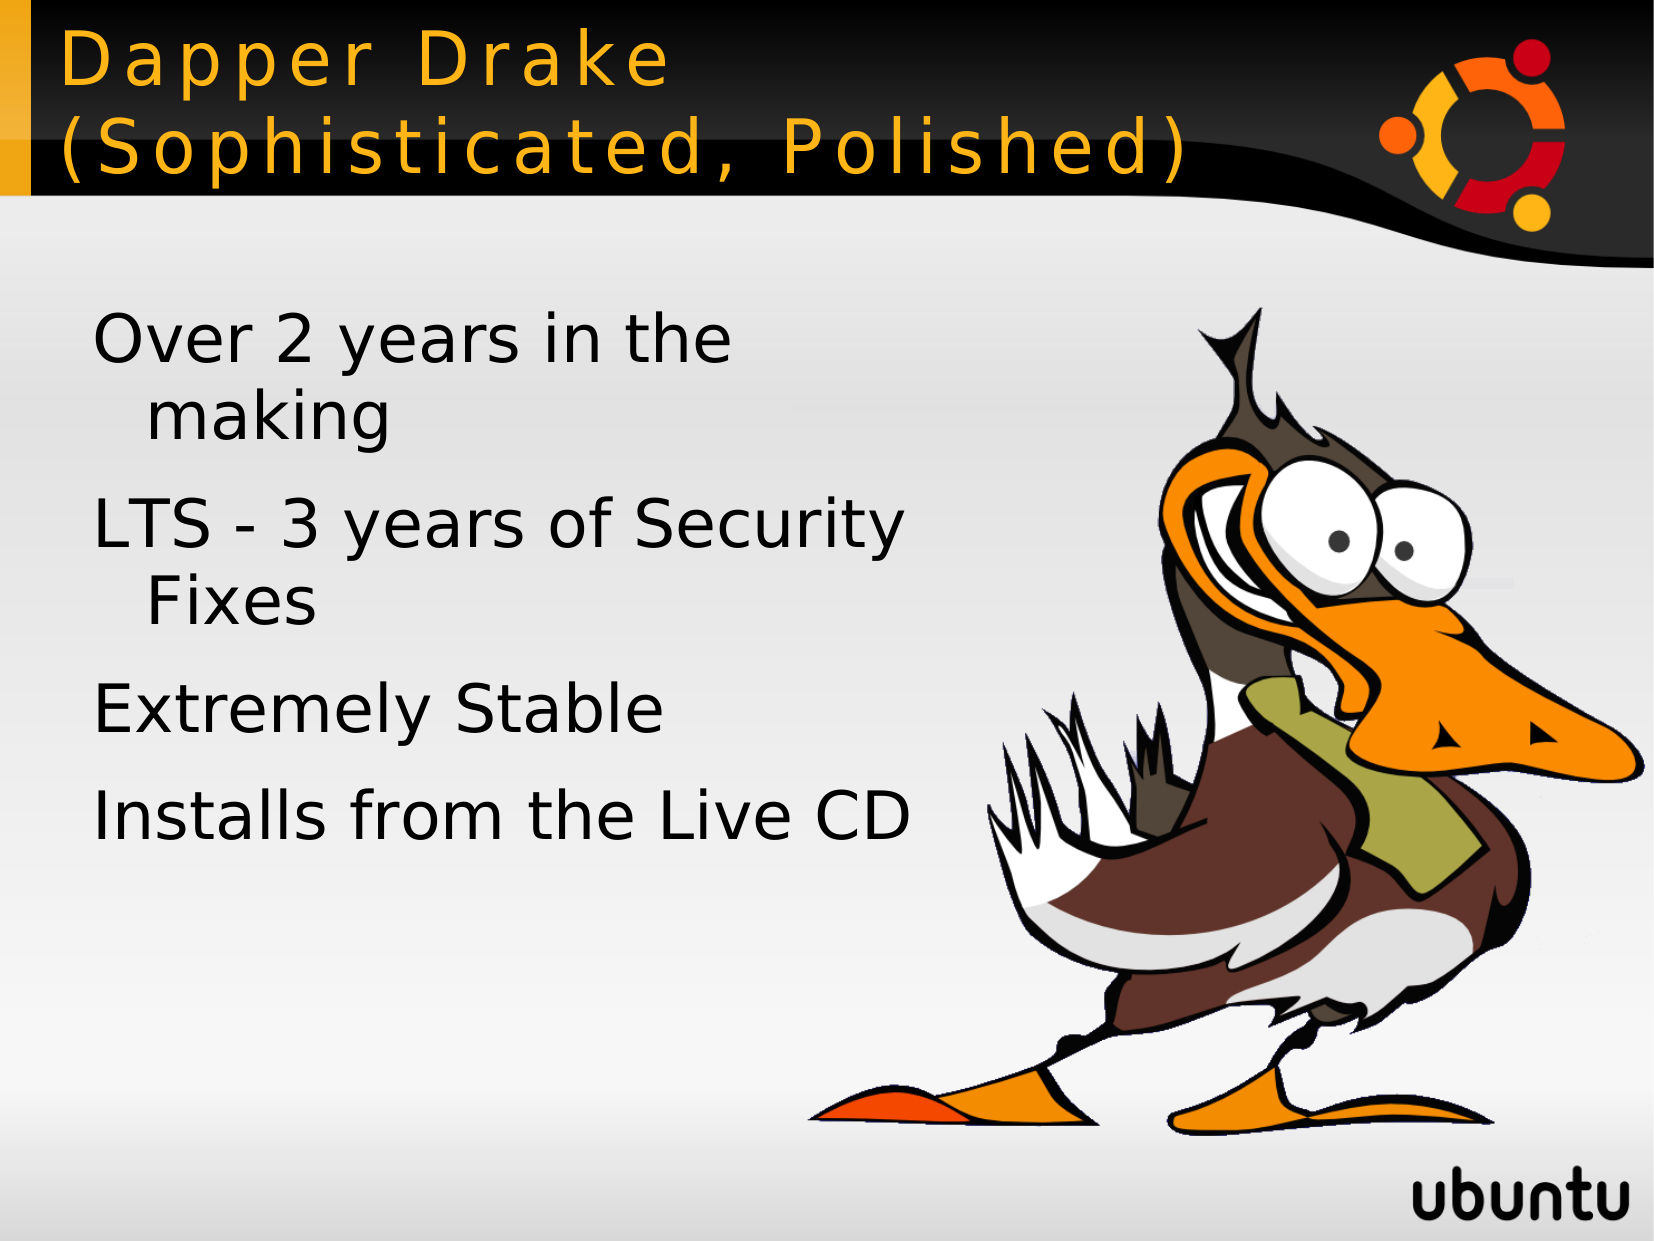

# Dapper Drake (Sophisticated, Polished)
Over 2 years in the making
LTS - 3 years of Security Fixes
Extremely Stable
Installs from the Live CD